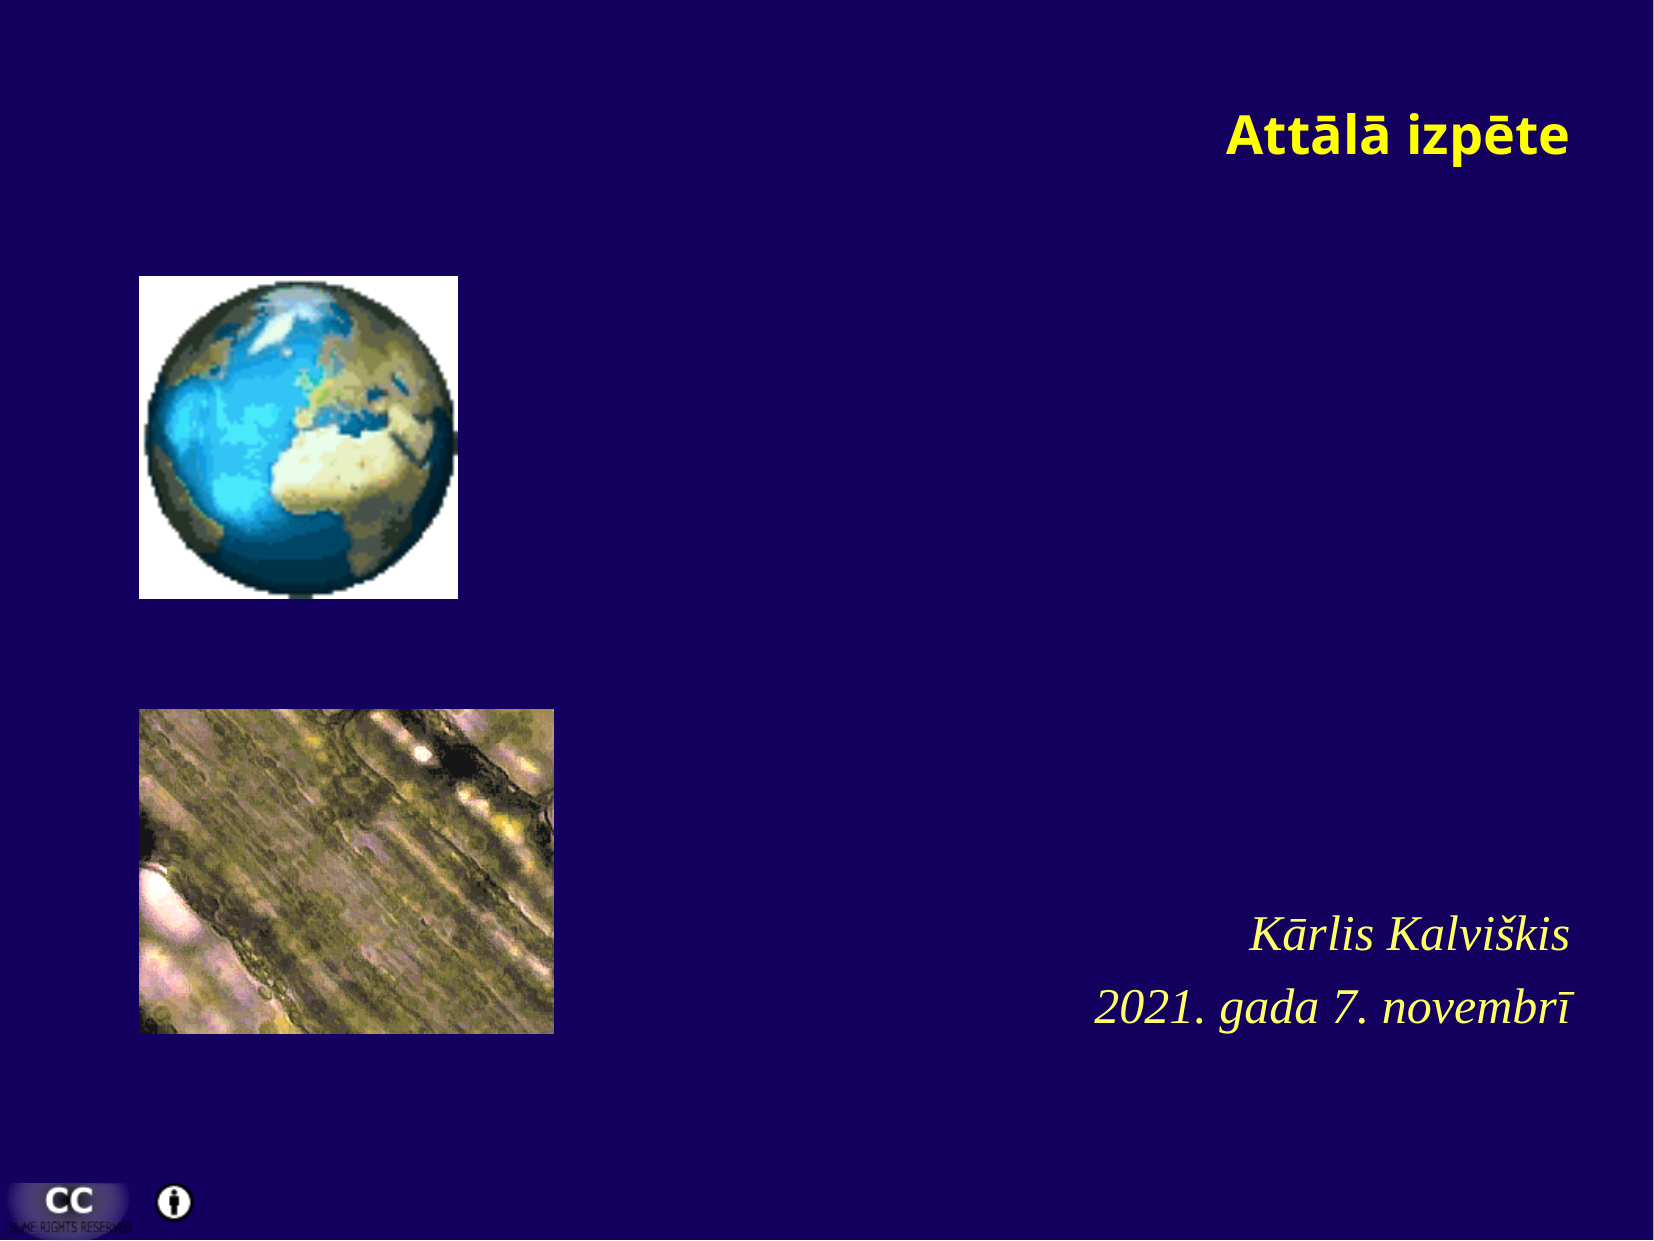

# Attālā izpēte
Kārlis Kalviškis
2021. gada 7. novembrī